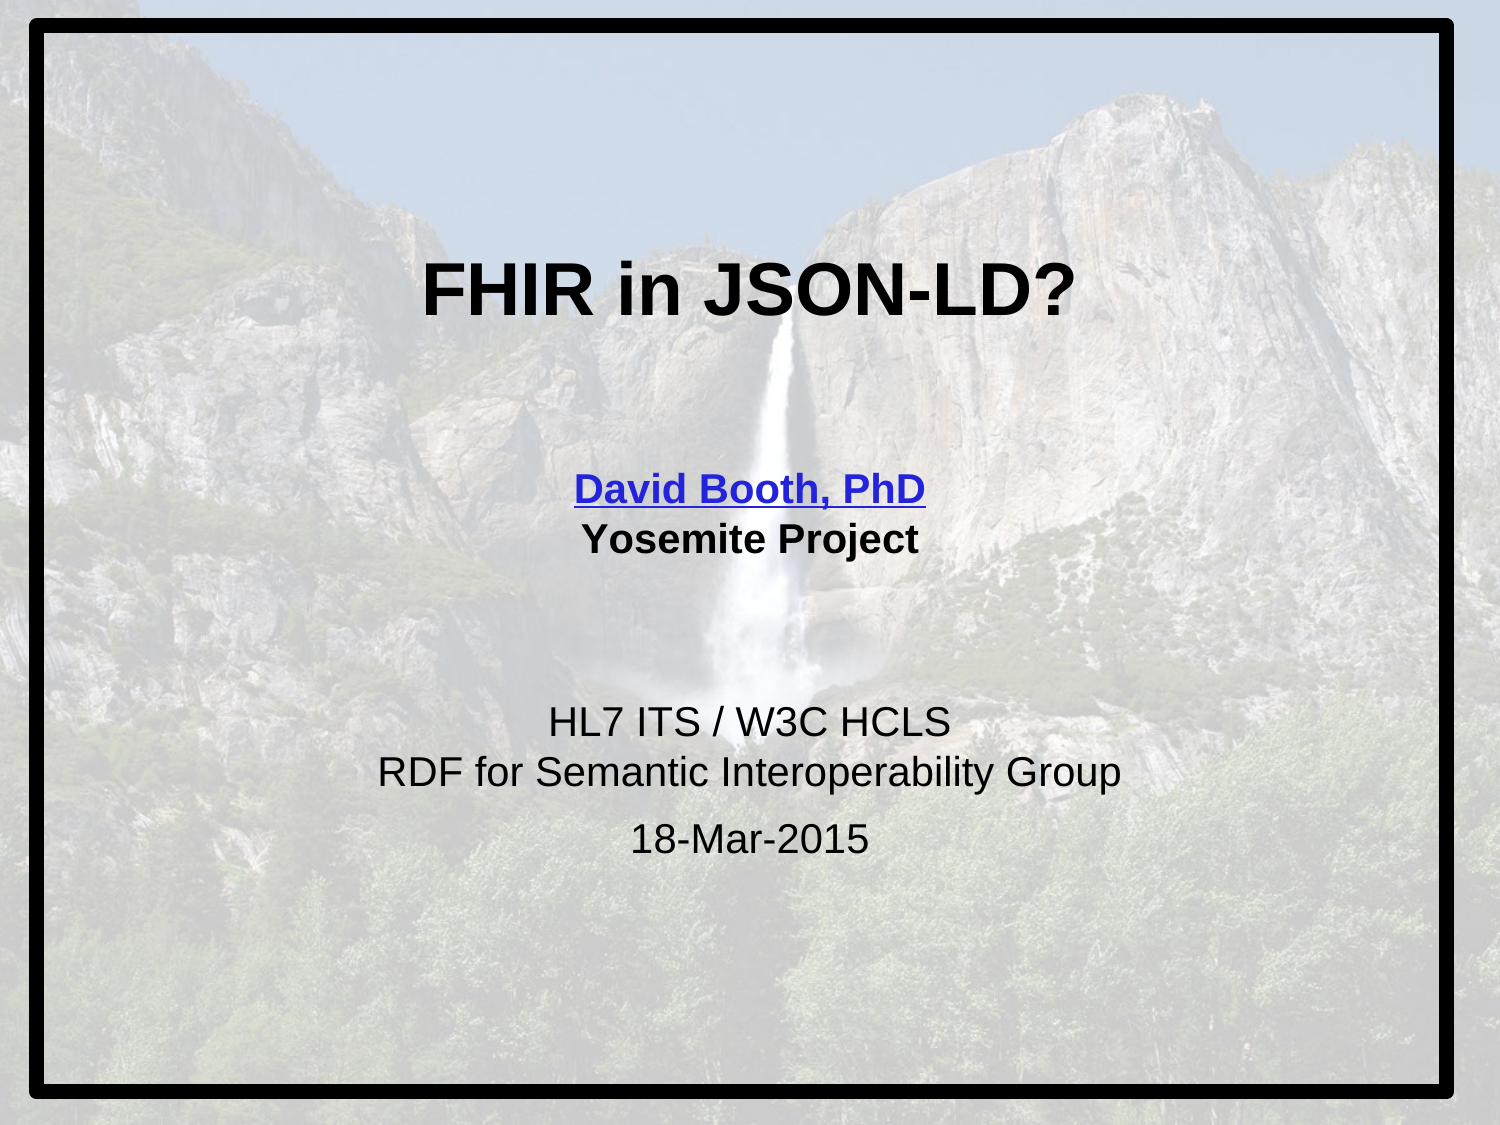

# FHIR in JSON-LD?
David Booth, PhD
Yosemite Project
HL7 ITS / W3C HCLS
RDF for Semantic Interoperability Group
18-Mar-2015